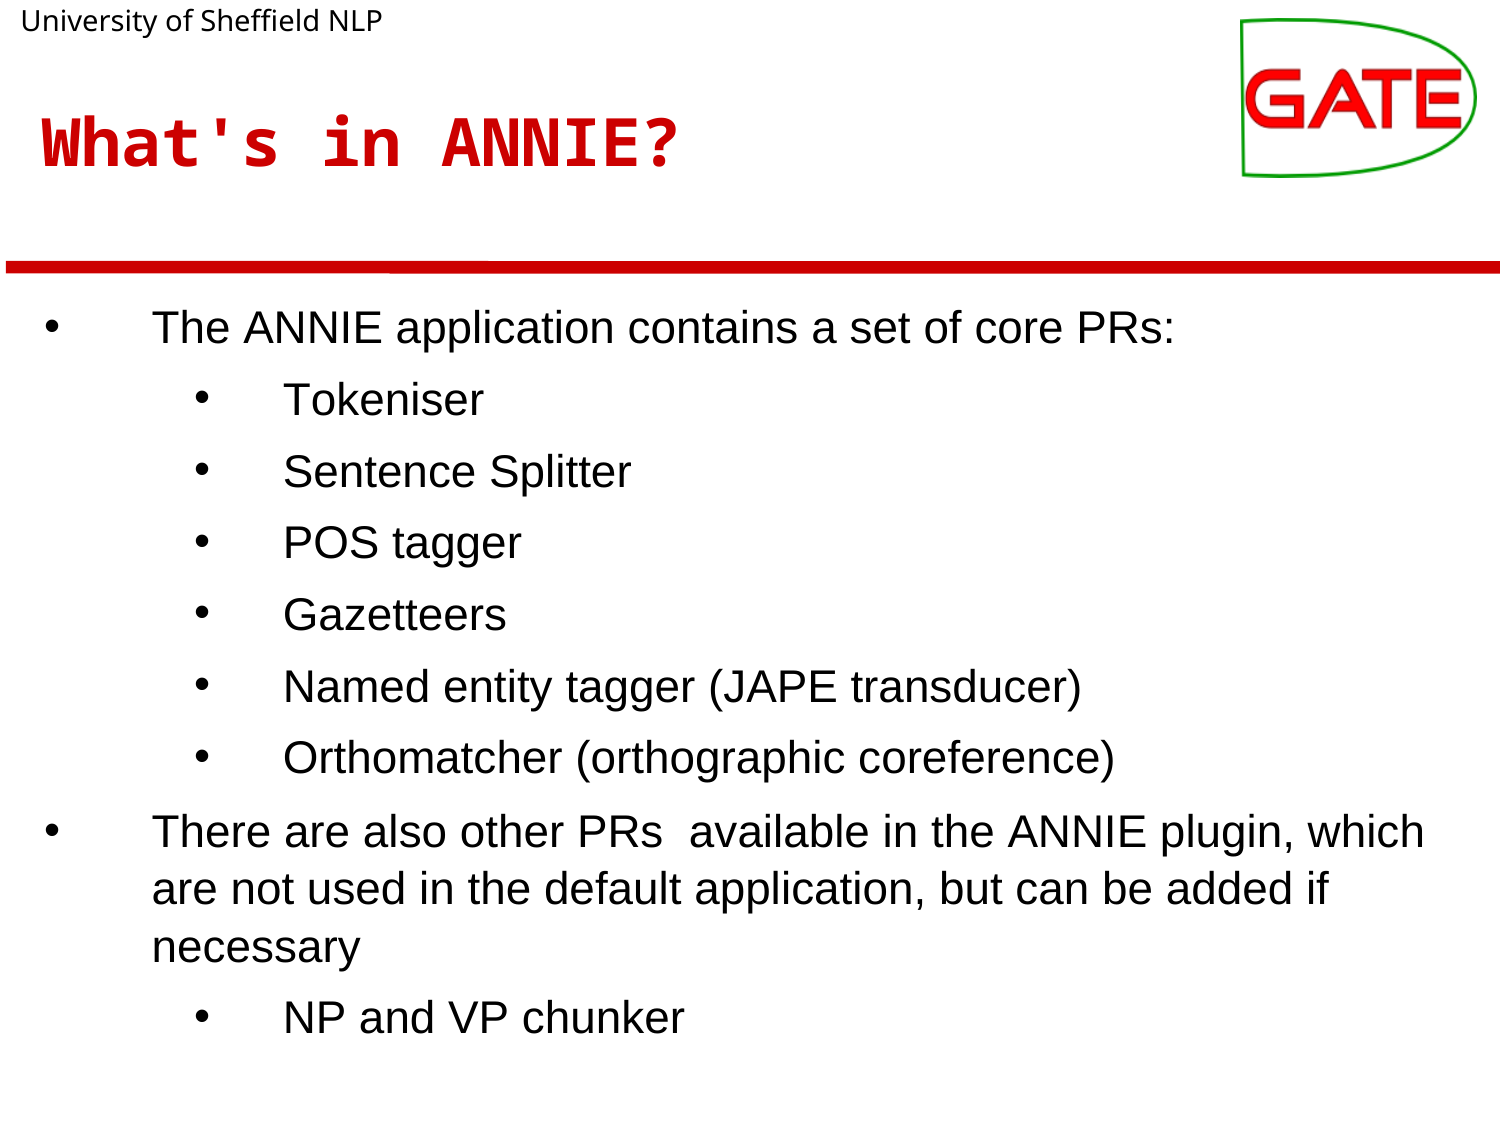

What's in ANNIE?
The ANNIE application contains a set of core PRs:
Tokeniser
Sentence Splitter
POS tagger
Gazetteers
Named entity tagger (JAPE transducer)
Orthomatcher (orthographic coreference)
There are also other PRs available in the ANNIE plugin, which are not used in the default application, but can be added if necessary
NP and VP chunker